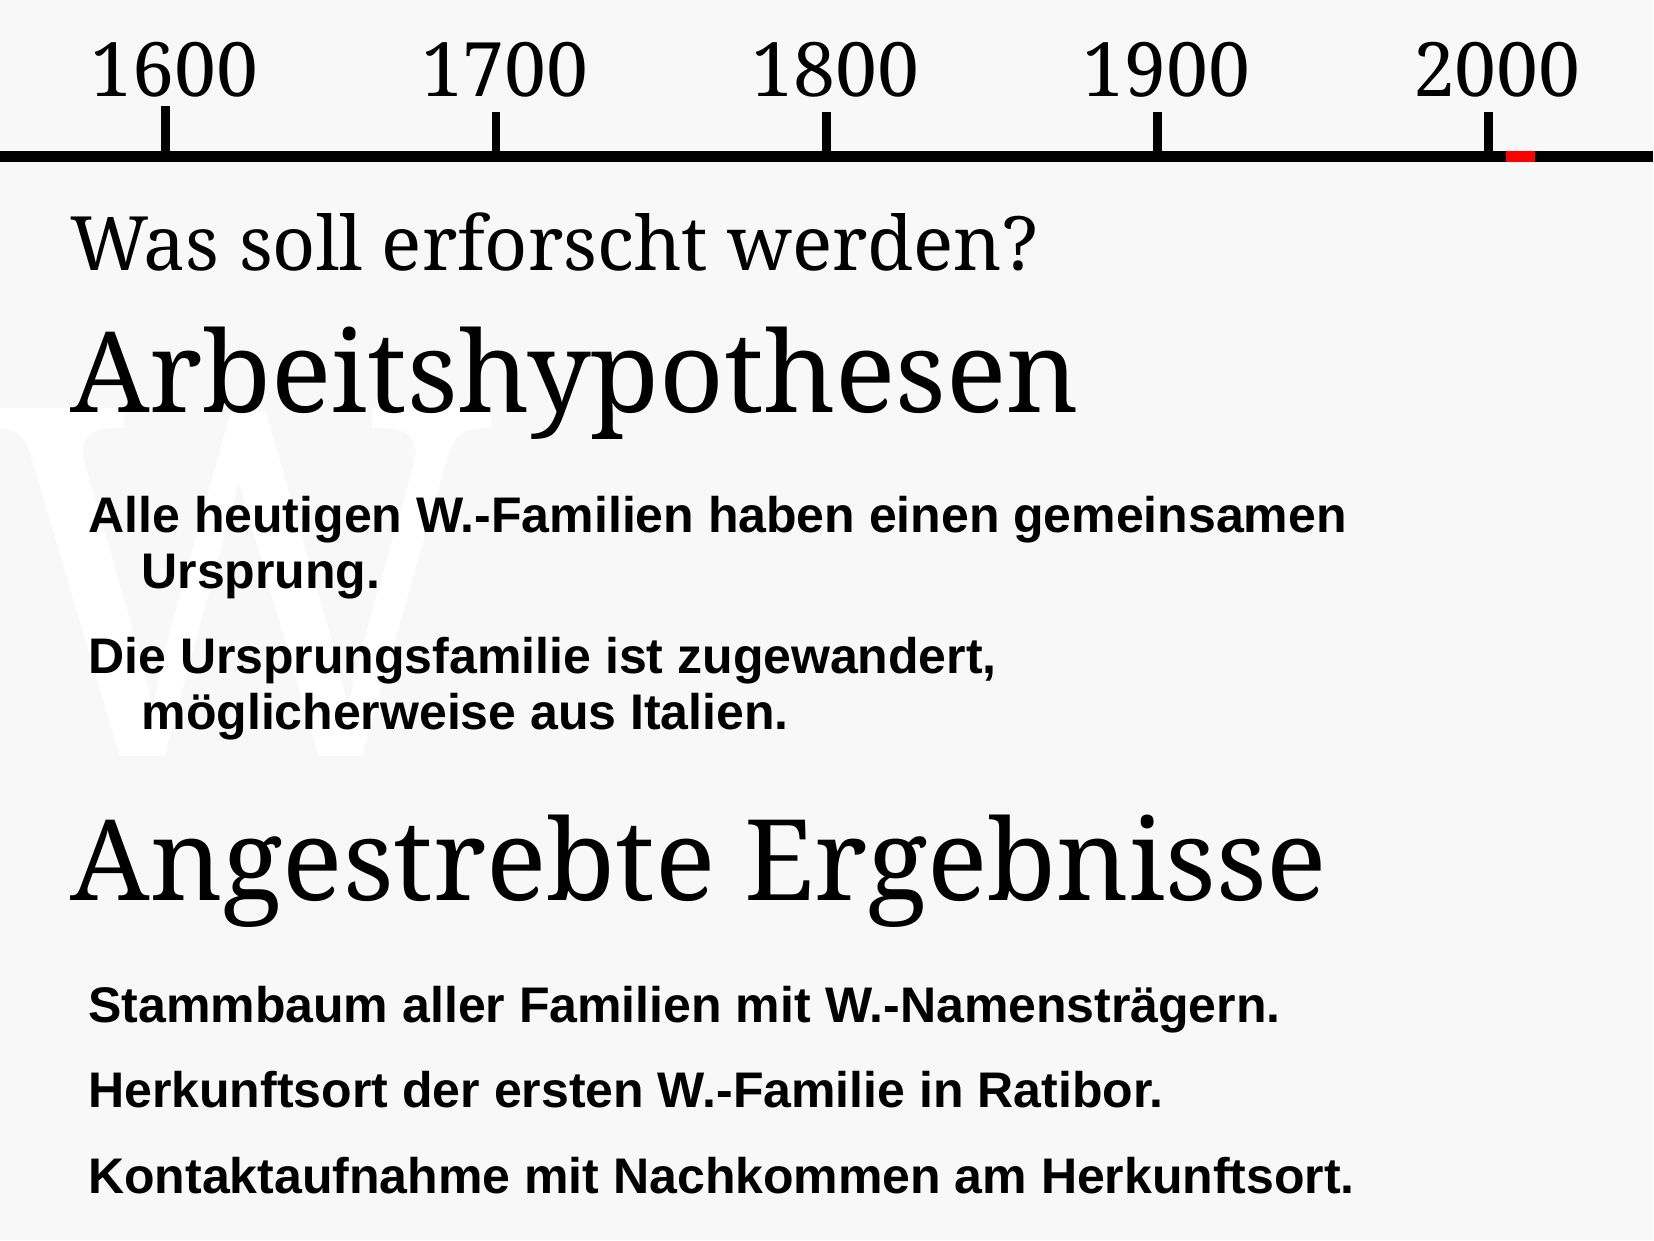

1600
1700
1800
1900
2000
# Was soll erforscht werden? Arbeitshypothesen
W
Alle heutigen W.-Familien haben einen gemeinsamen Ursprung.
Die Ursprungsfamilie ist zugewandert, möglicherweise aus Italien.
Angestrebte Ergebnisse
Stammbaum aller Familien mit W.-Namensträgern.
Herkunftsort der ersten W.-Familie in Ratibor.
Kontaktaufnahme mit Nachkommen am Herkunftsort.